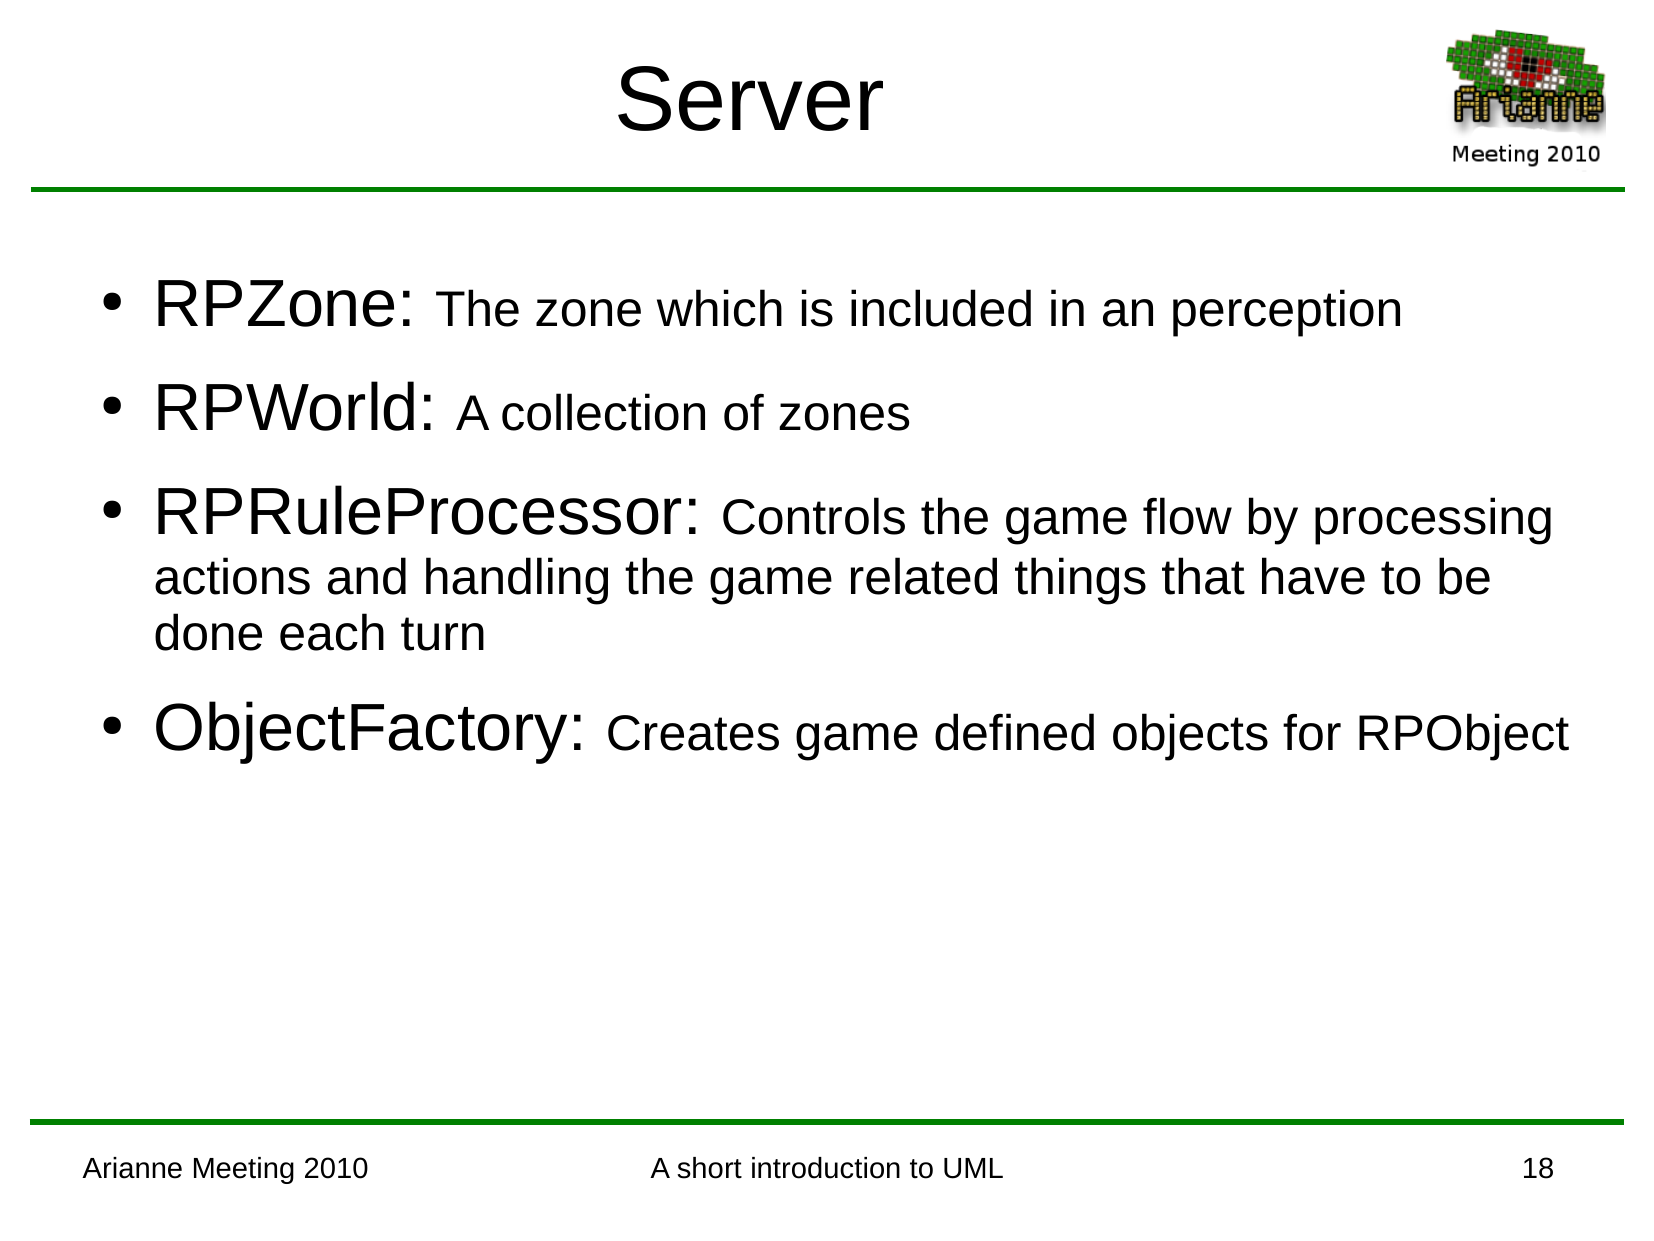

# Server
RPZone: The zone which is included in an perception
RPWorld: A collection of zones
RPRuleProcessor: Controls the game flow by processing actions and handling the game related things that have to be done each turn
ObjectFactory: Creates game defined objects for RPObject
2010-03-13
A short introduction to UML
18